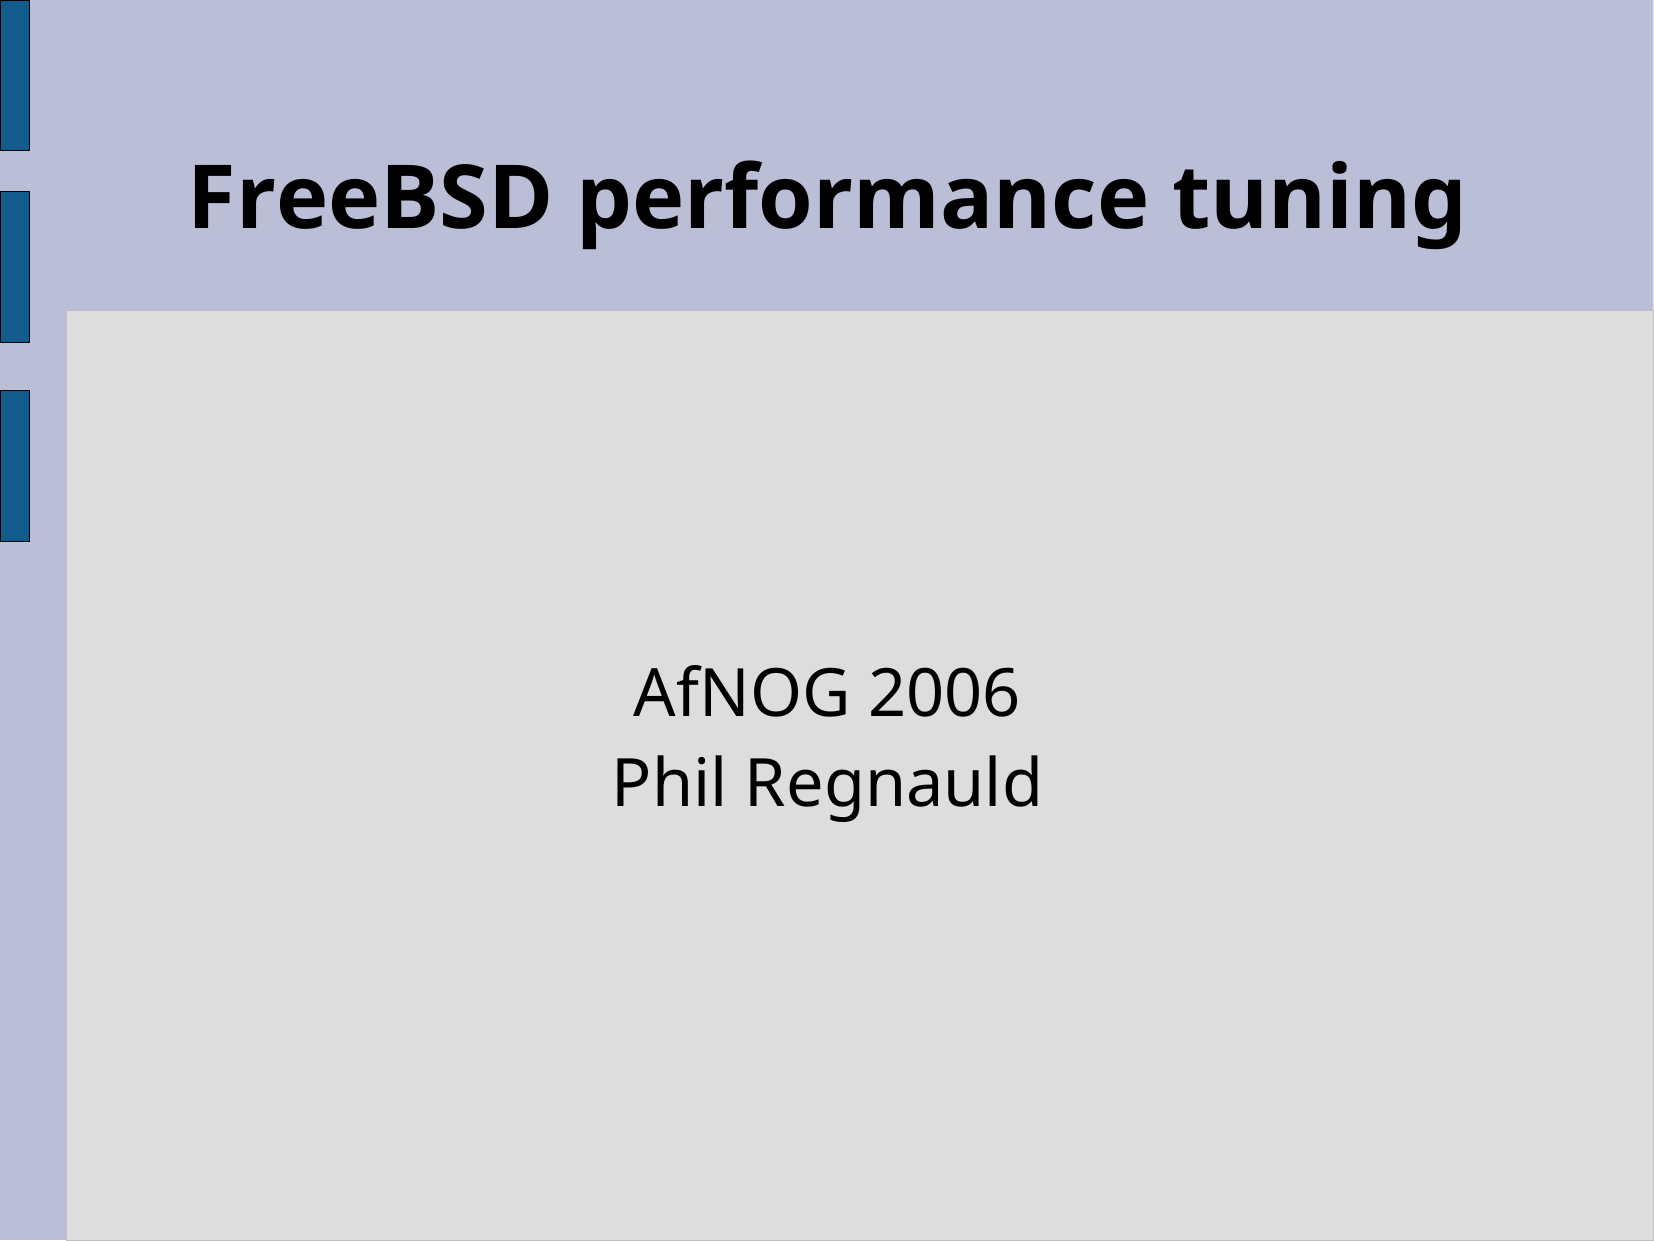

# FreeBSD performance tuning
AfNOG 2006
Phil Regnauld